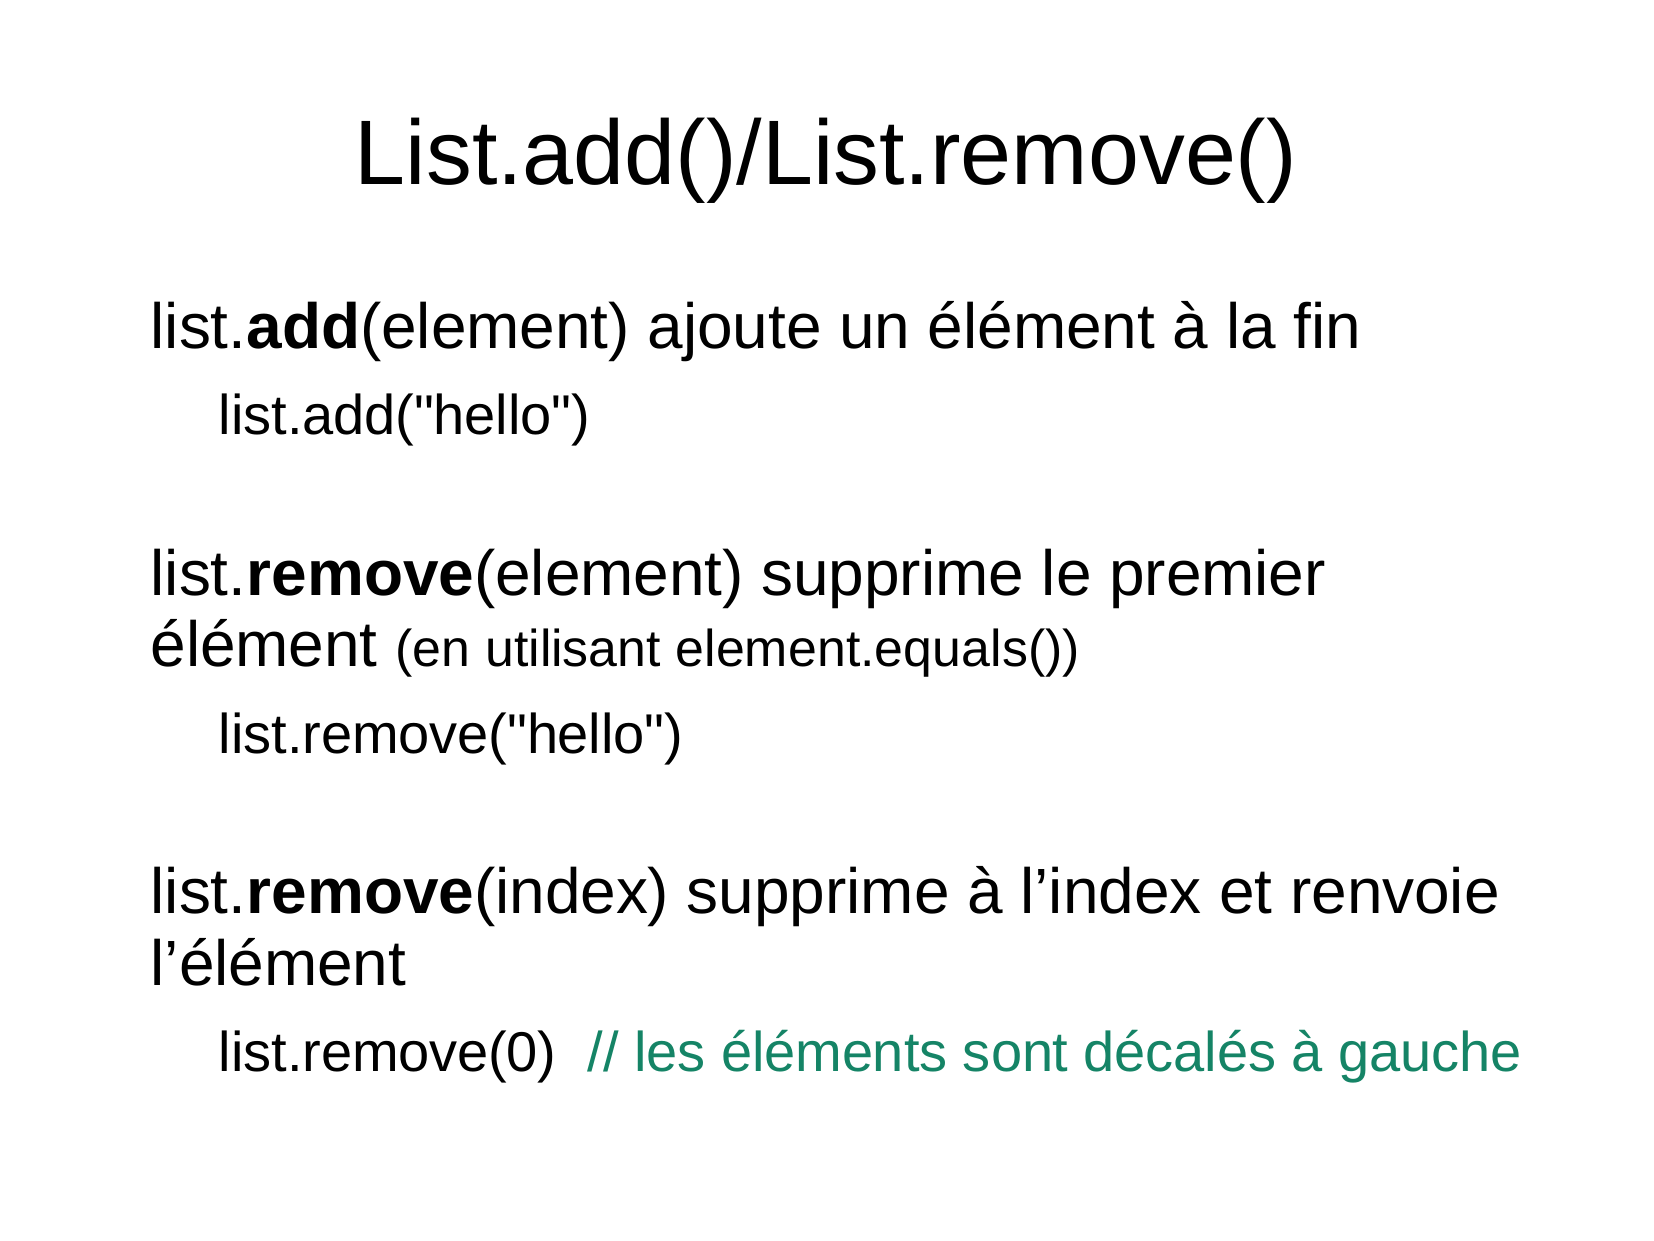

# List.add()/List.remove()
list.add(element) ajoute un élément à la fin
list.add("hello")
list.remove(element) supprime le premier élément (en utilisant element.equals())
list.remove("hello")
list.remove(index) supprime à l’index et renvoie l’élément
list.remove(0) // les éléments sont décalés à gauche